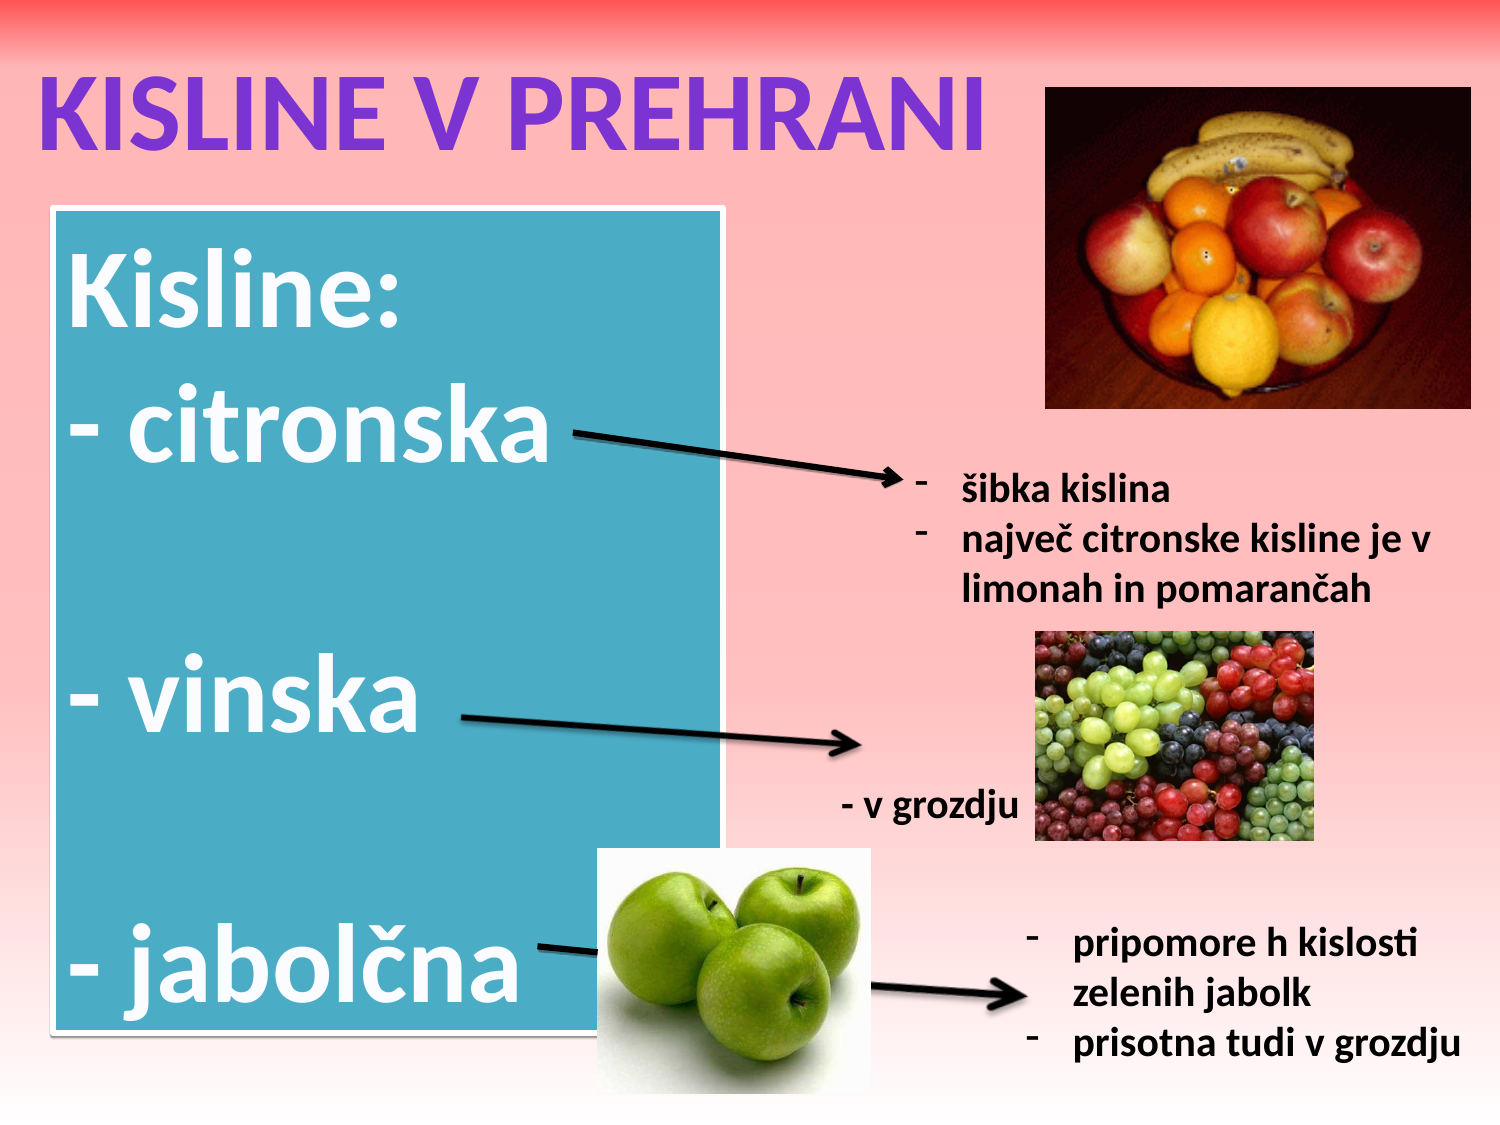

KISLINE V PREHRANi
Kisline:
- citronska
- vinska
- jabolčna
šibka kislina
največ citronske kisline je v limonah in pomarančah
- v grozdju
pripomore h kislosti zelenih jabolk
prisotna tudi v grozdju